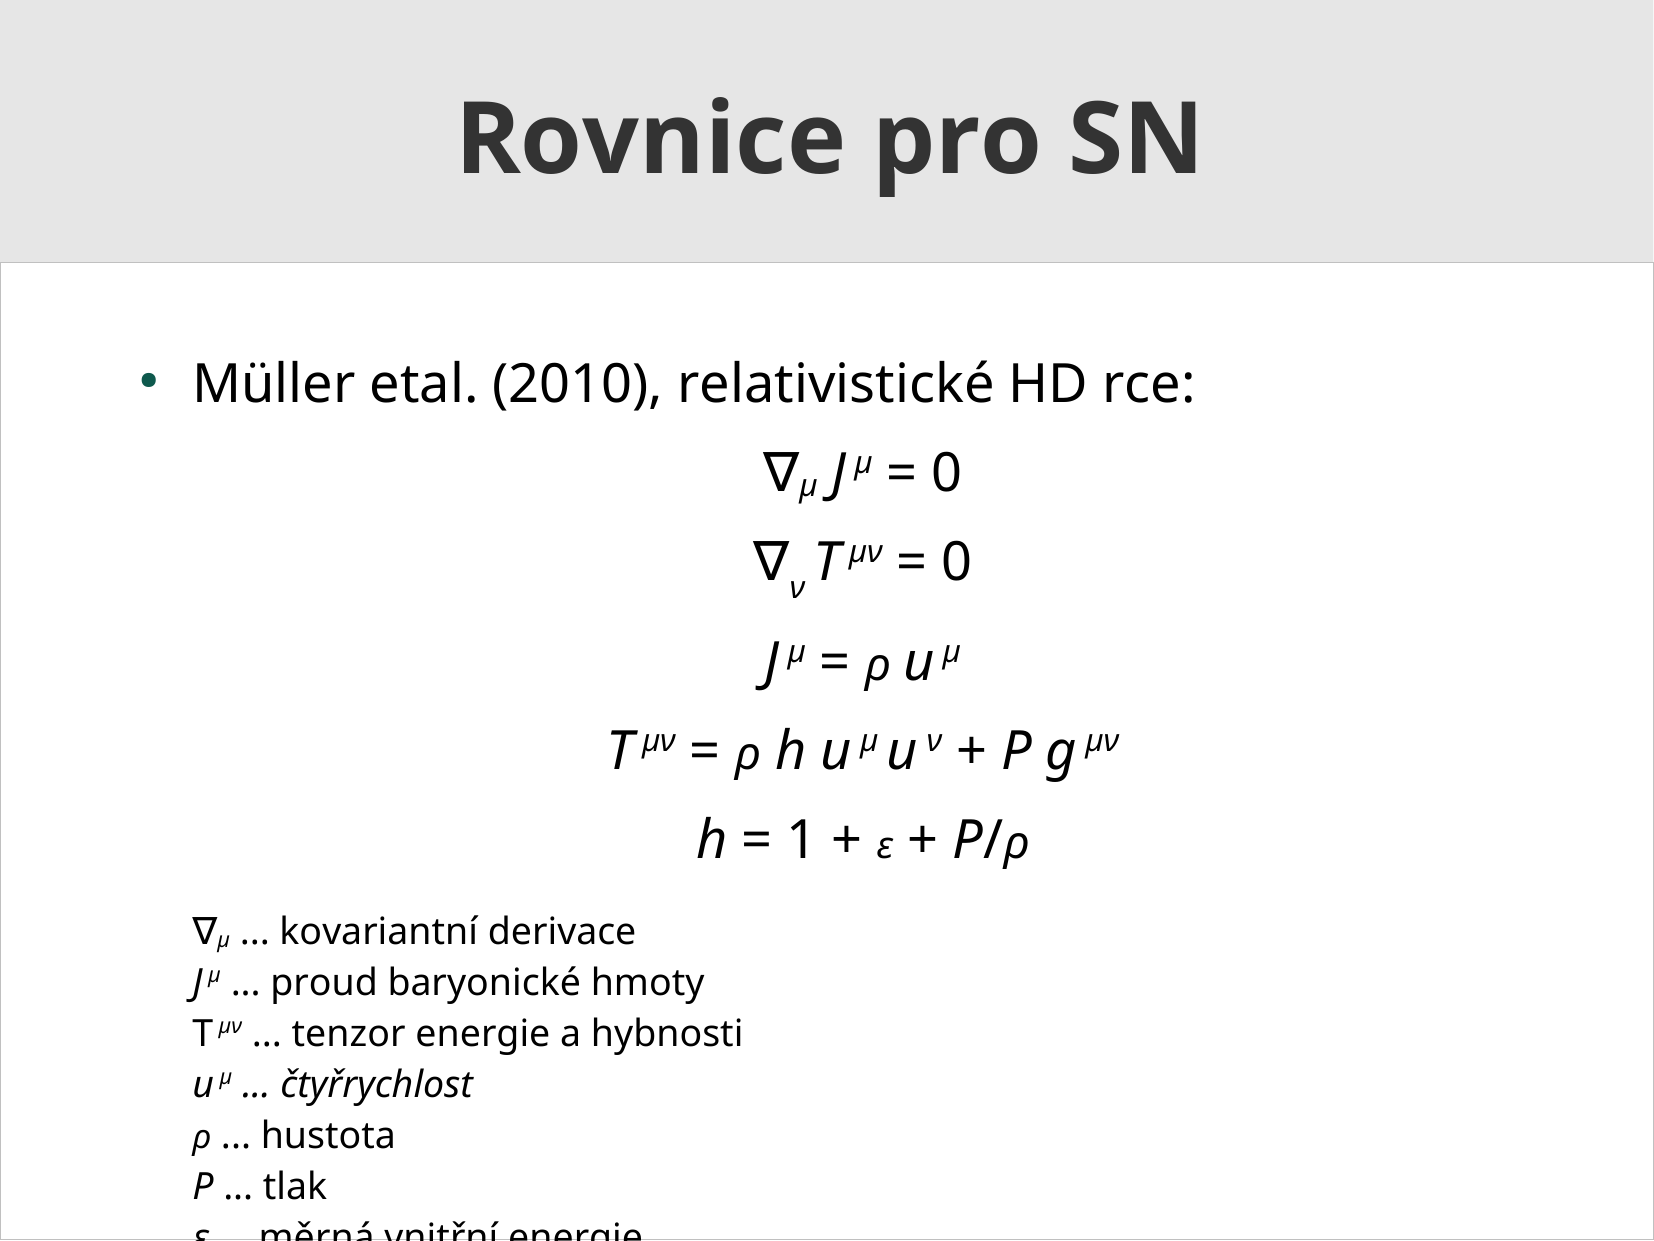

# Rovnice pro SN
Müller etal. (2010), relativistické HD rce:
∇µ J µ = 0
∇ν T µν = 0
J µ = ρ u µ
T µν = ρ h u µ u ν + P g µν
h = 1 + ε + P/ρ
∇µ ... kovariantní derivace
J µ ... proud baryonické hmoty
T µν ... tenzor energie a hybnosti
u µ ... čtyřrychlost
ρ ... hustota
P ... tlak
ε ... měrná vnitřní energie